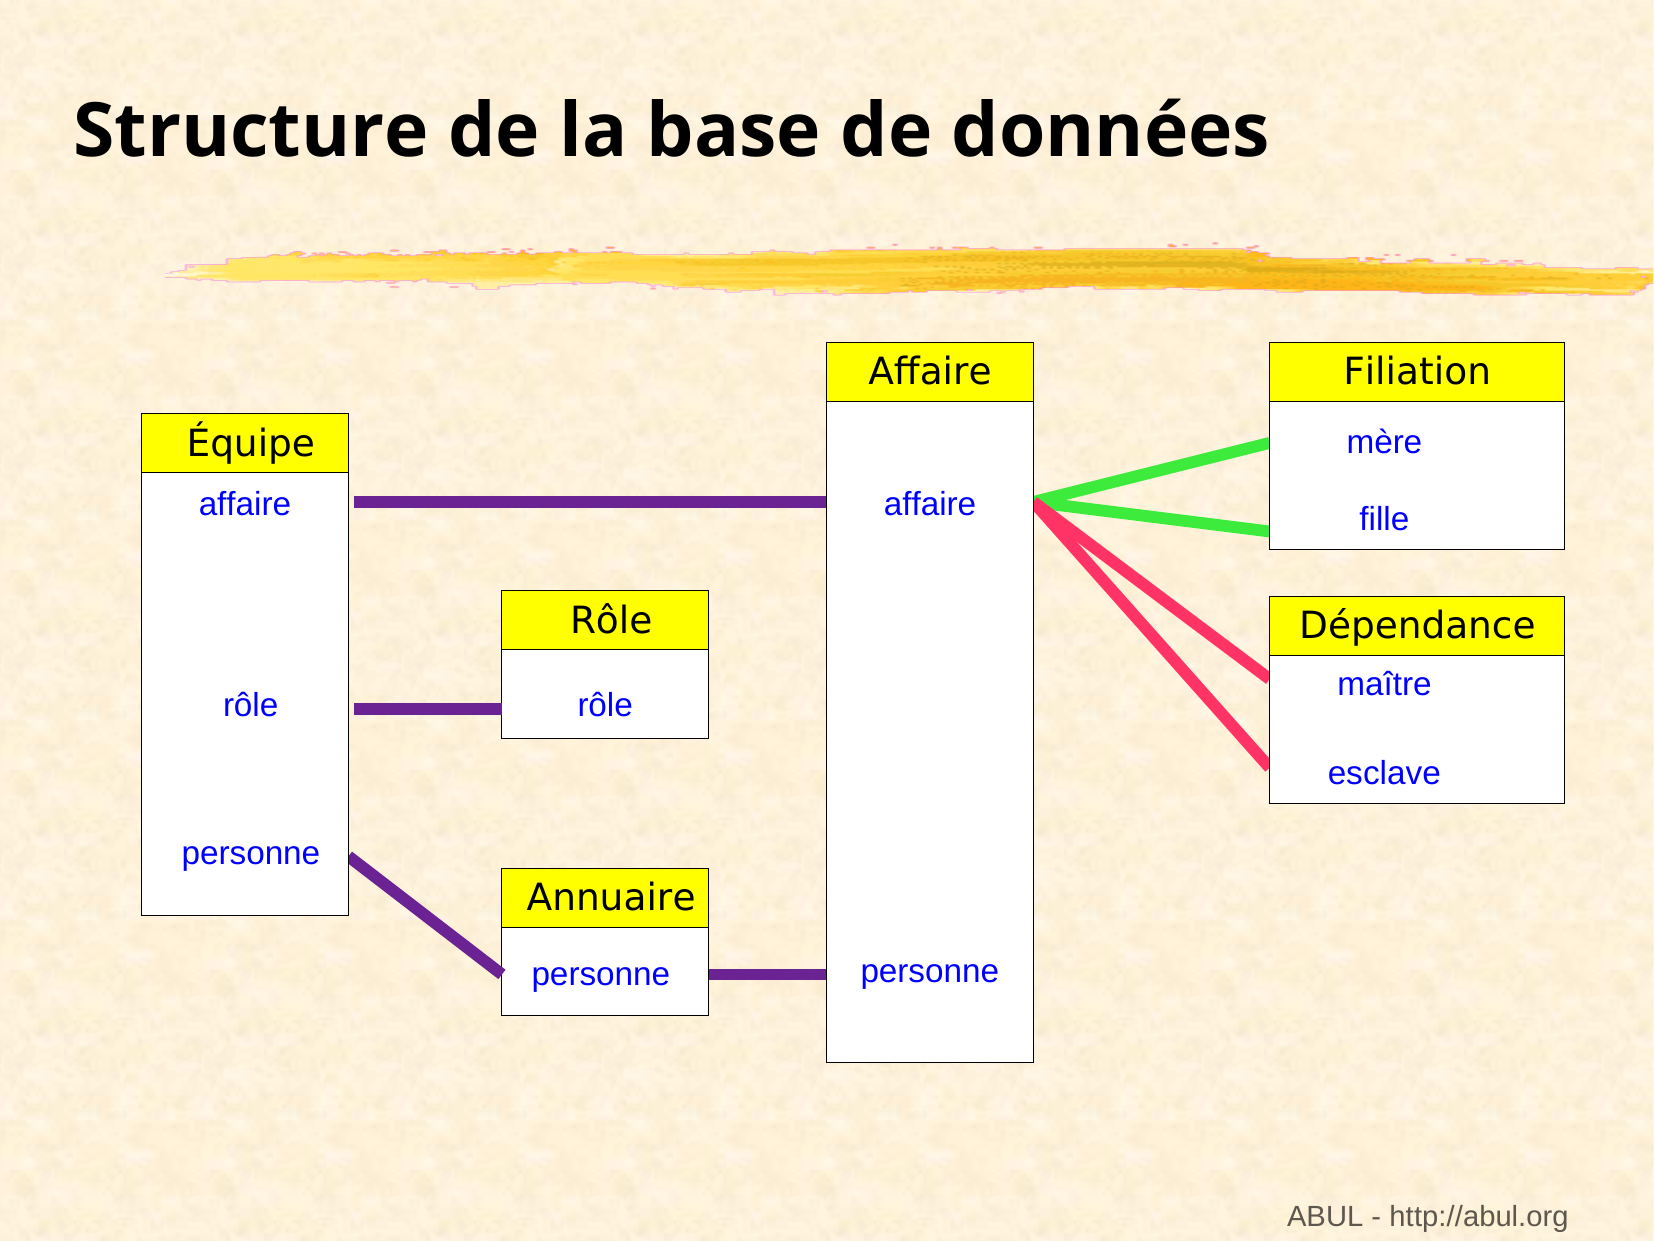

# Structure de la base de données
Affaire
affaire
personne
Filiation
mère
fille
Équipe
affaire
rôle
personne
Rôle
rôle
Dépendance
maître
esclave
Annuaire
personne